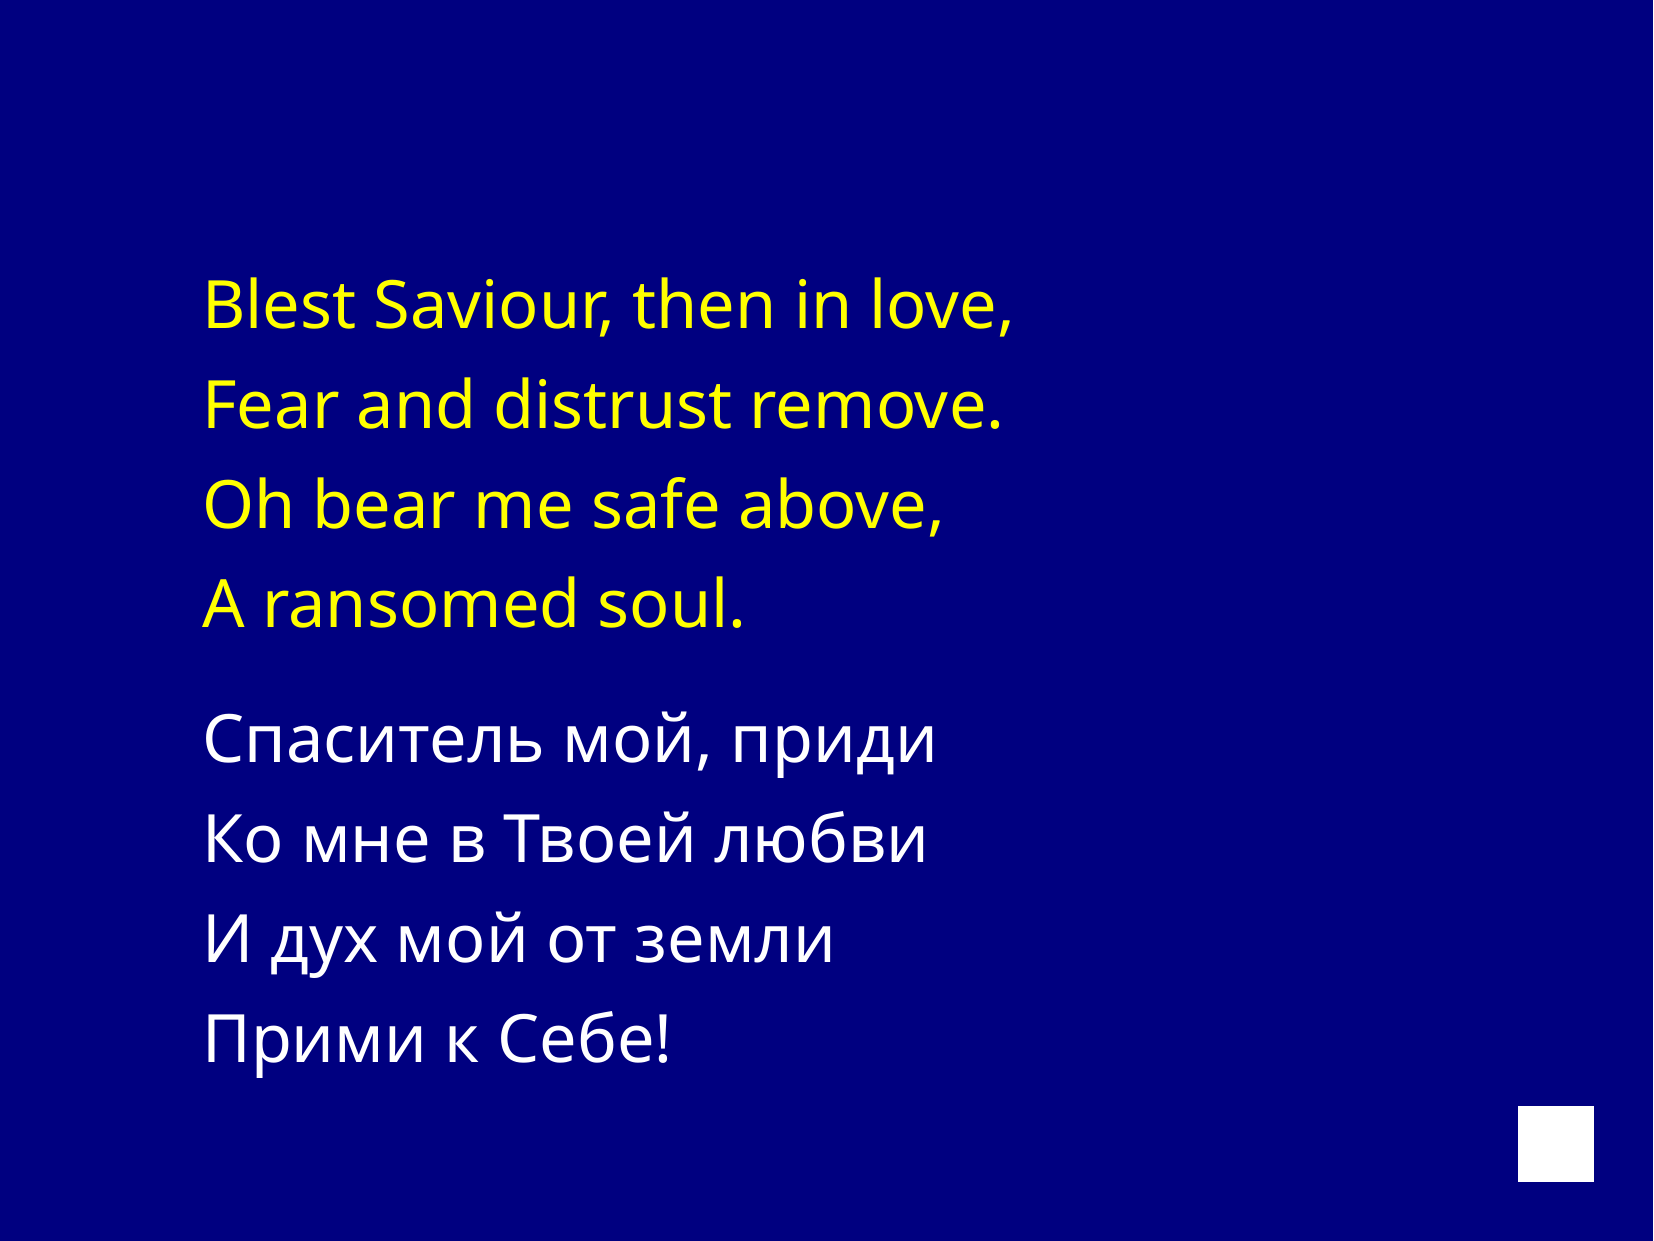

Blest Saviour, then in love,
	Fear and distrust remove.
	Oh bear me safe above,
	A ransomed soul.
	Спаситель мой, приди
	Ко мне в Твоей любви
	И дух мой от земли
	Прими к Себе!